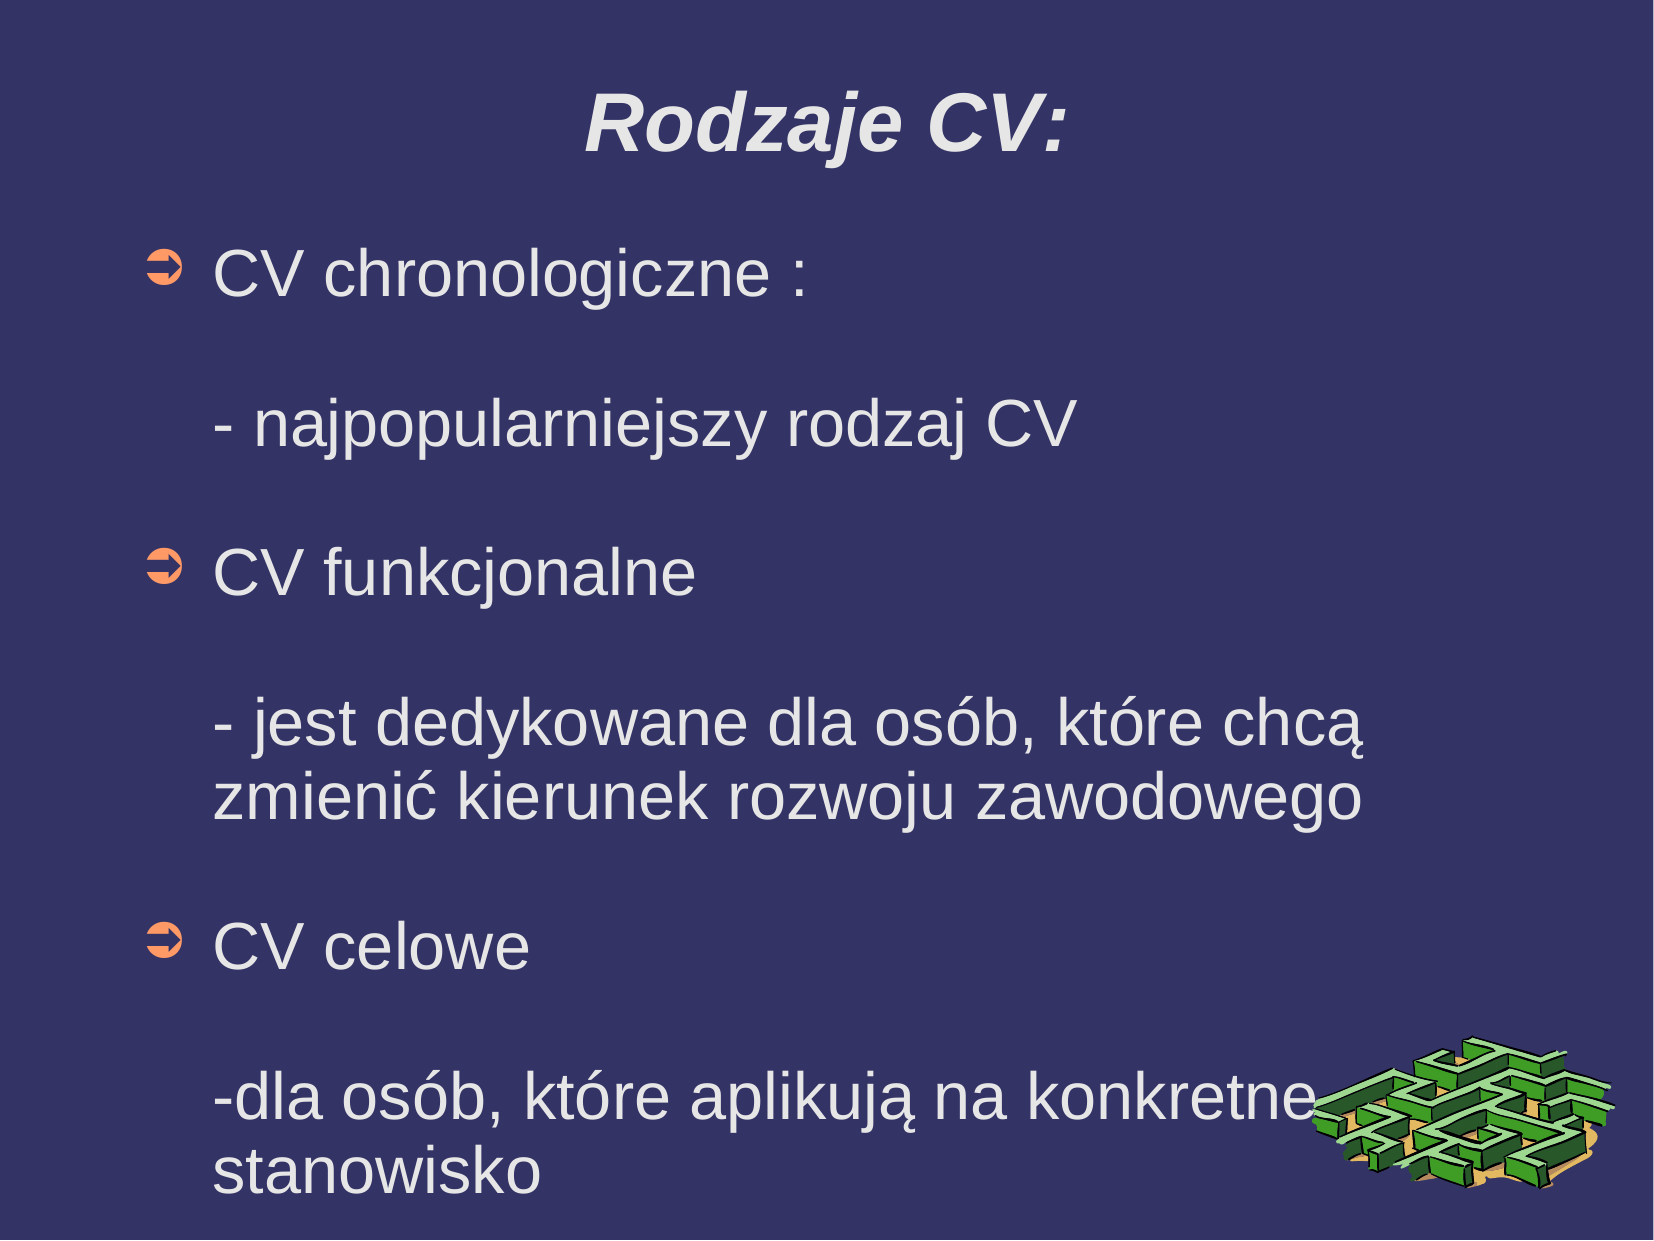

# Rodzaje CV:
CV chronologiczne :
- najpopularniejszy rodzaj CV
CV funkcjonalne
- jest dedykowane dla osób, które chcą zmienić kierunek rozwoju zawodowego
CV celowe
-dla osób, które aplikują na konkretne stanowisko